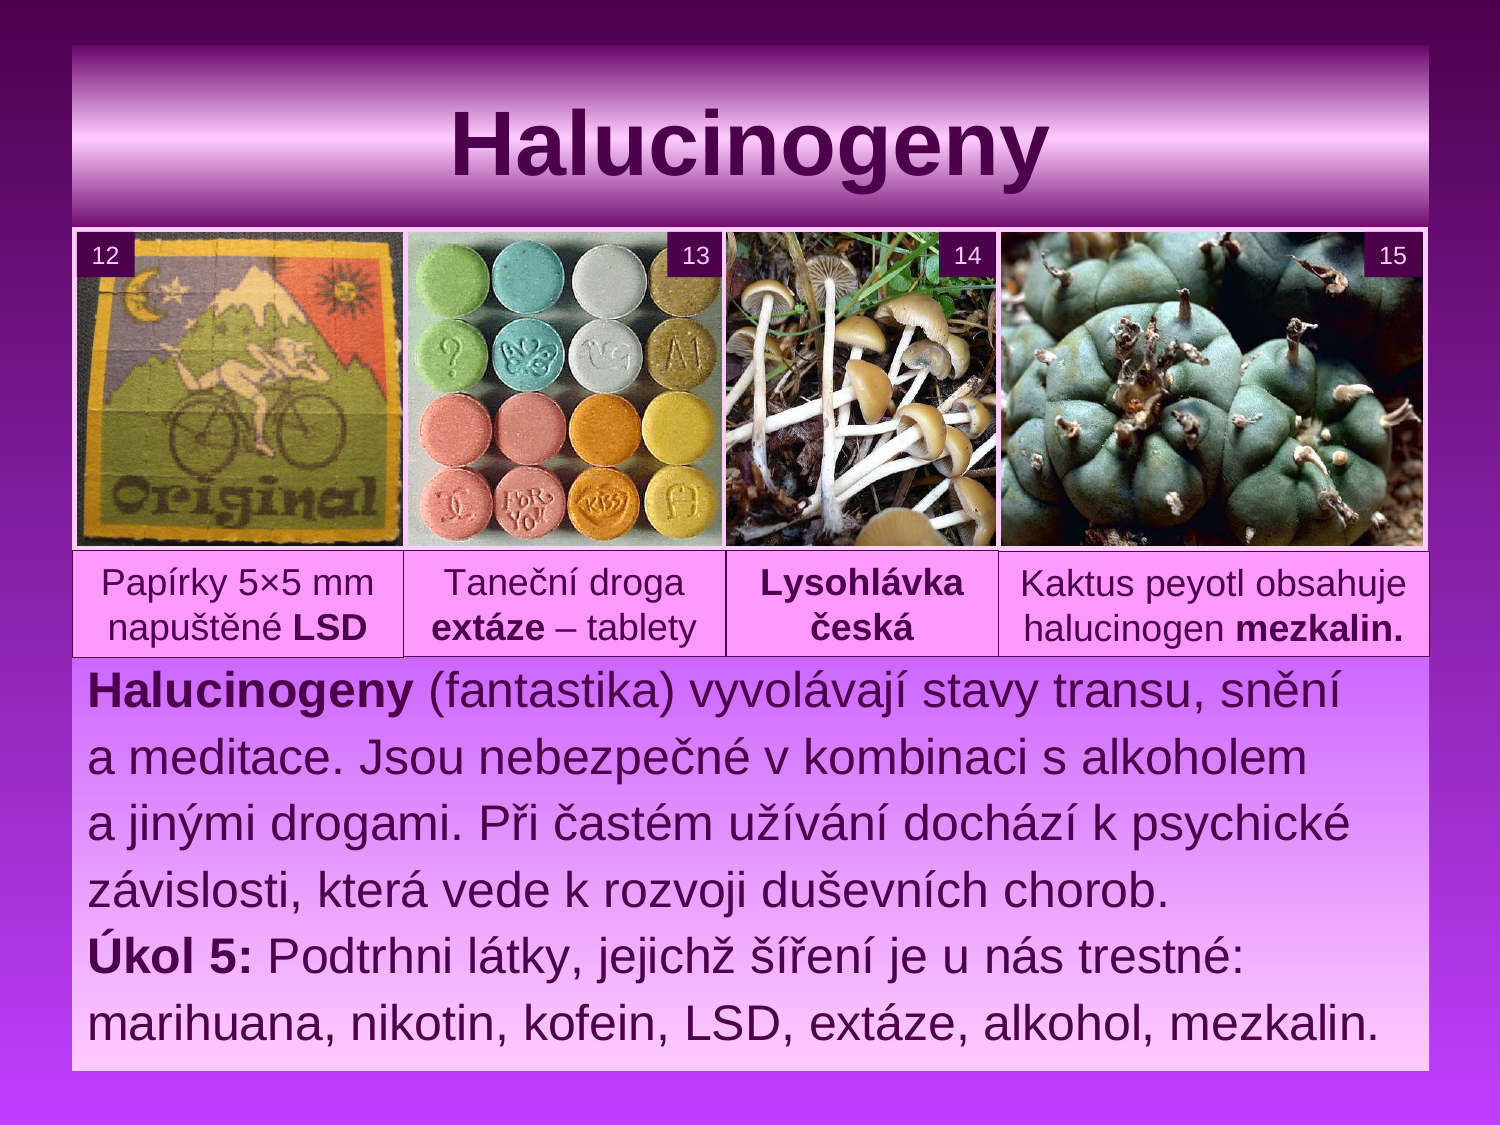

# Halucinogeny
12
13
14
15
Papírky 5×5 mm napuštěné LSD
Taneční droga extáze – tablety
Lysohlávka česká
Kaktus peyotl obsahuje halucinogen mezkalin.
Halucinogeny (fantastika) vyvolávají stavy transu, snění
a meditace. Jsou nebezpečné v kombinaci s alkoholem
a jinými drogami. Při častém užívání dochází k psychické
závislosti, která vede k rozvoji duševních chorob.
Úkol 5: Podtrhni látky, jejichž šíření je u nás trestné:
marihuana, nikotin, kofein, LSD, extáze, alkohol, mezkalin.